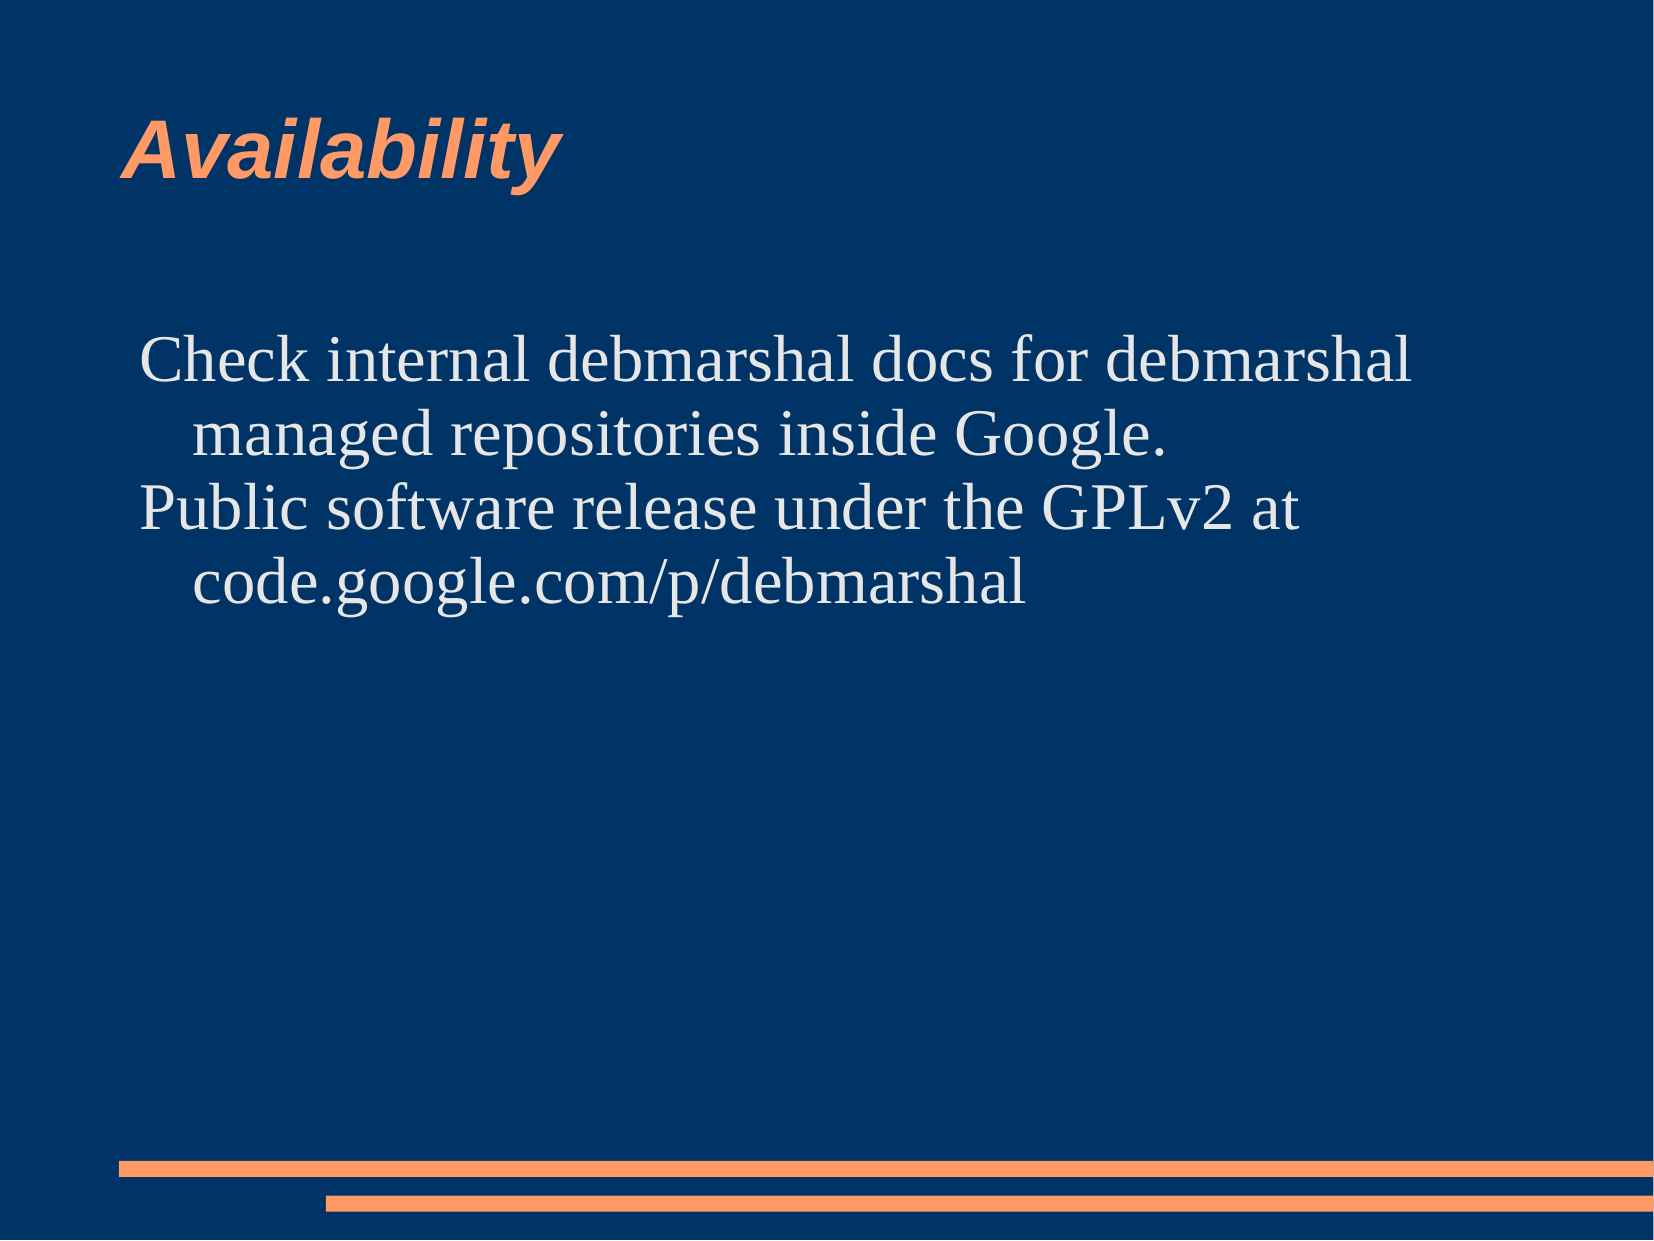

# Availability
Check internal debmarshal docs for debmarshal managed repositories inside Google.
Public software release under the GPLv2 at code.google.com/p/debmarshal